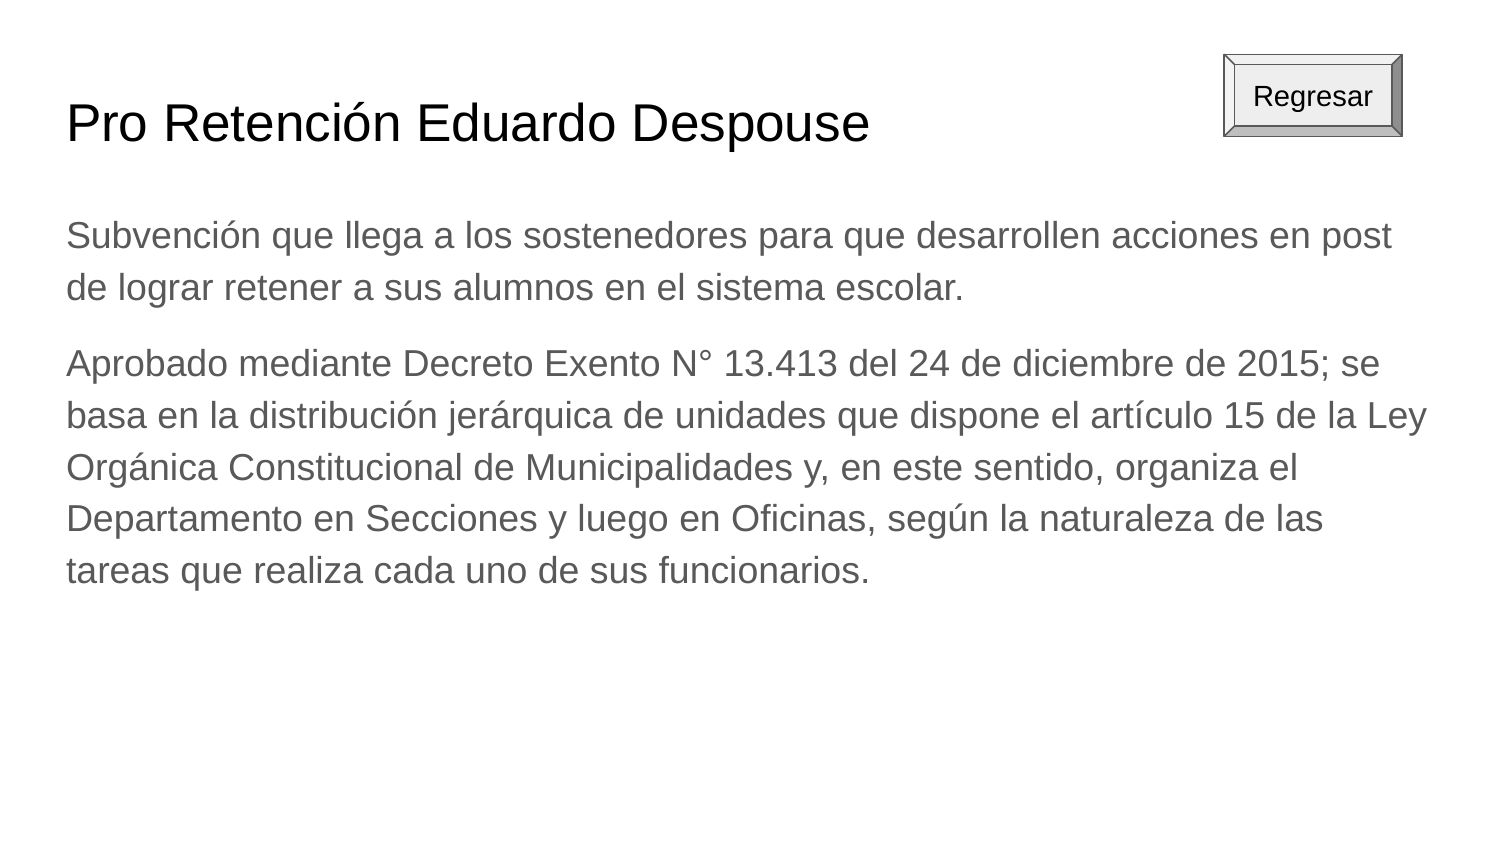

Regresar
# Pro Retención Eduardo Despouse
Subvención que llega a los sostenedores para que desarrollen acciones en post de lograr retener a sus alumnos en el sistema escolar.
Aprobado mediante Decreto Exento N° 13.413 del 24 de diciembre de 2015; se basa en la distribución jerárquica de unidades que dispone el artículo 15 de la Ley Orgánica Constitucional de Municipalidades y, en este sentido, organiza el Departamento en Secciones y luego en Oficinas, según la naturaleza de las tareas que realiza cada uno de sus funcionarios.